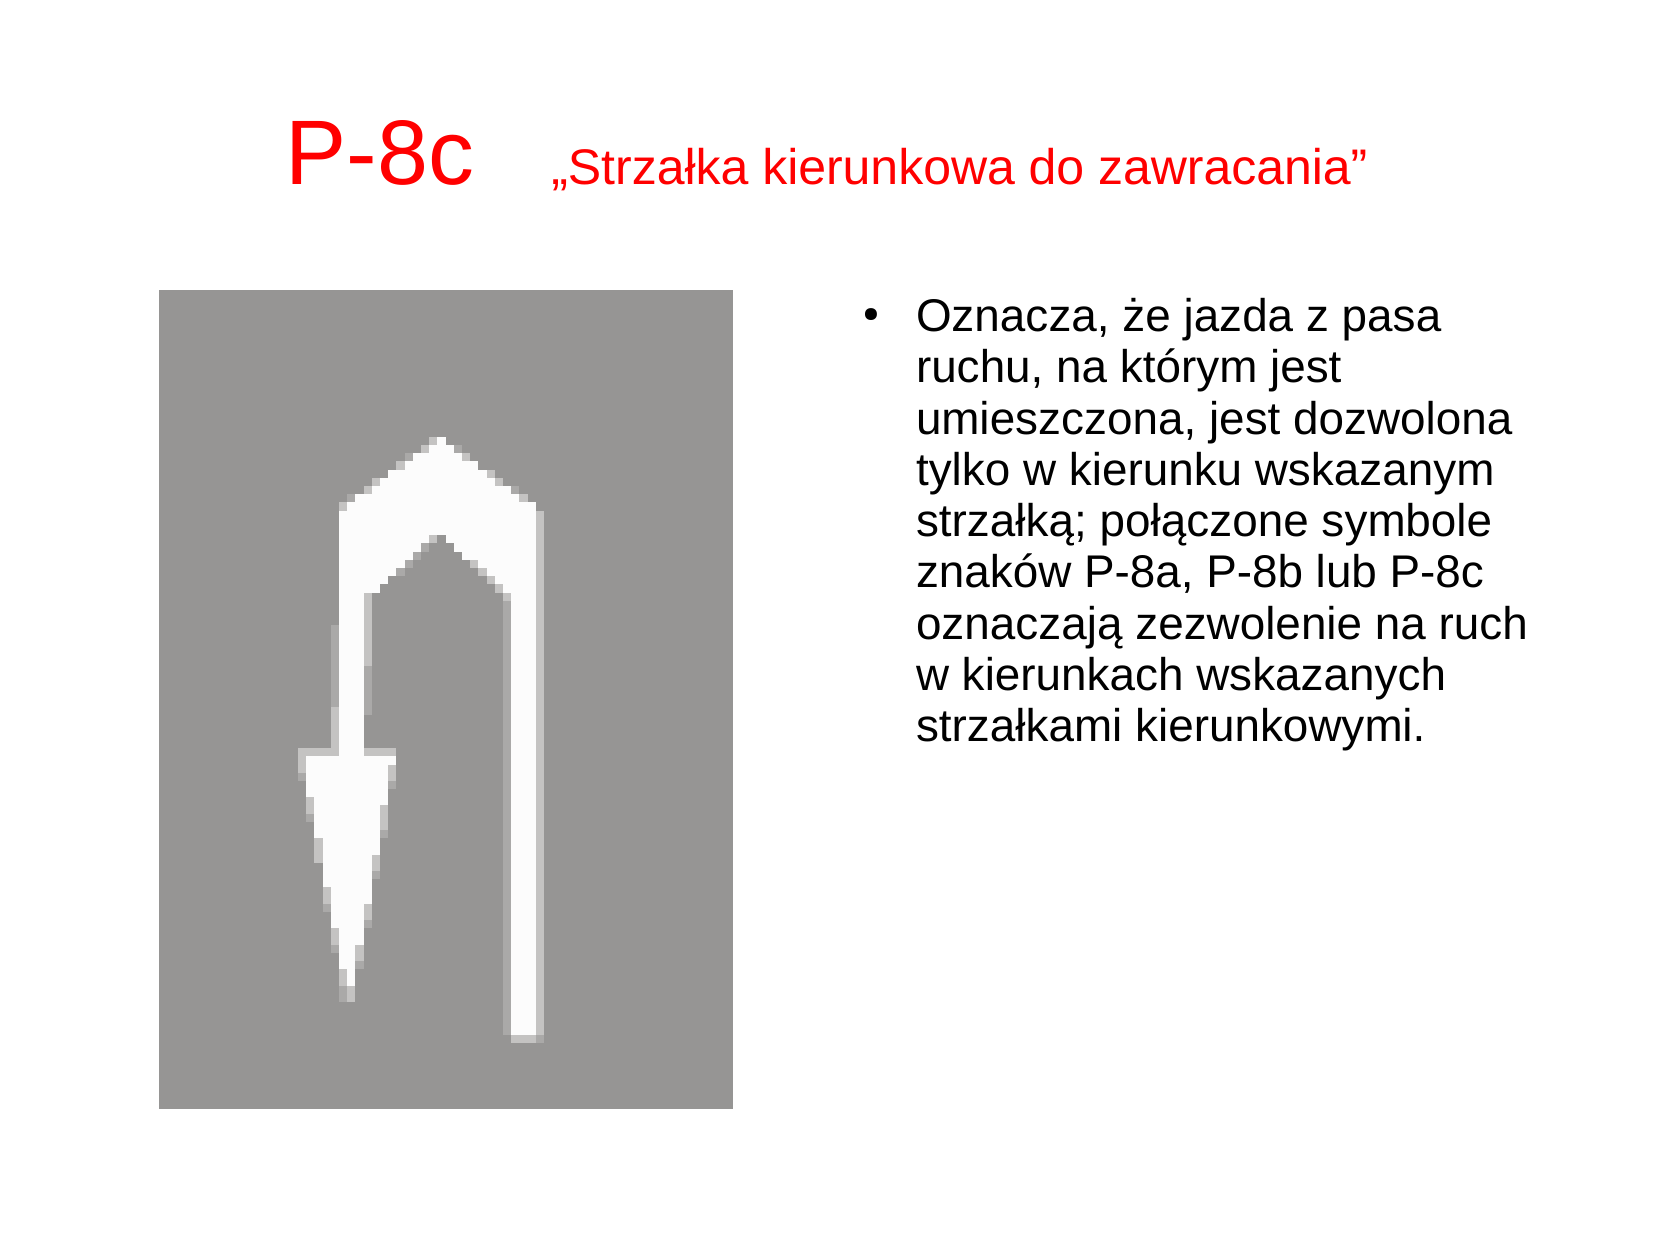

# P-8c „Strzałka kierunkowa do zawracania”
Oznacza, że jazda z pasa ruchu, na którym jest umieszczona, jest dozwolona tylko w kierunku wskazanym strzałką; połączone symbole znaków P-8a, P-8b lub P-8c oznaczają zezwolenie na ruch w kierunkach wskazanych strzałkami kierunkowymi.